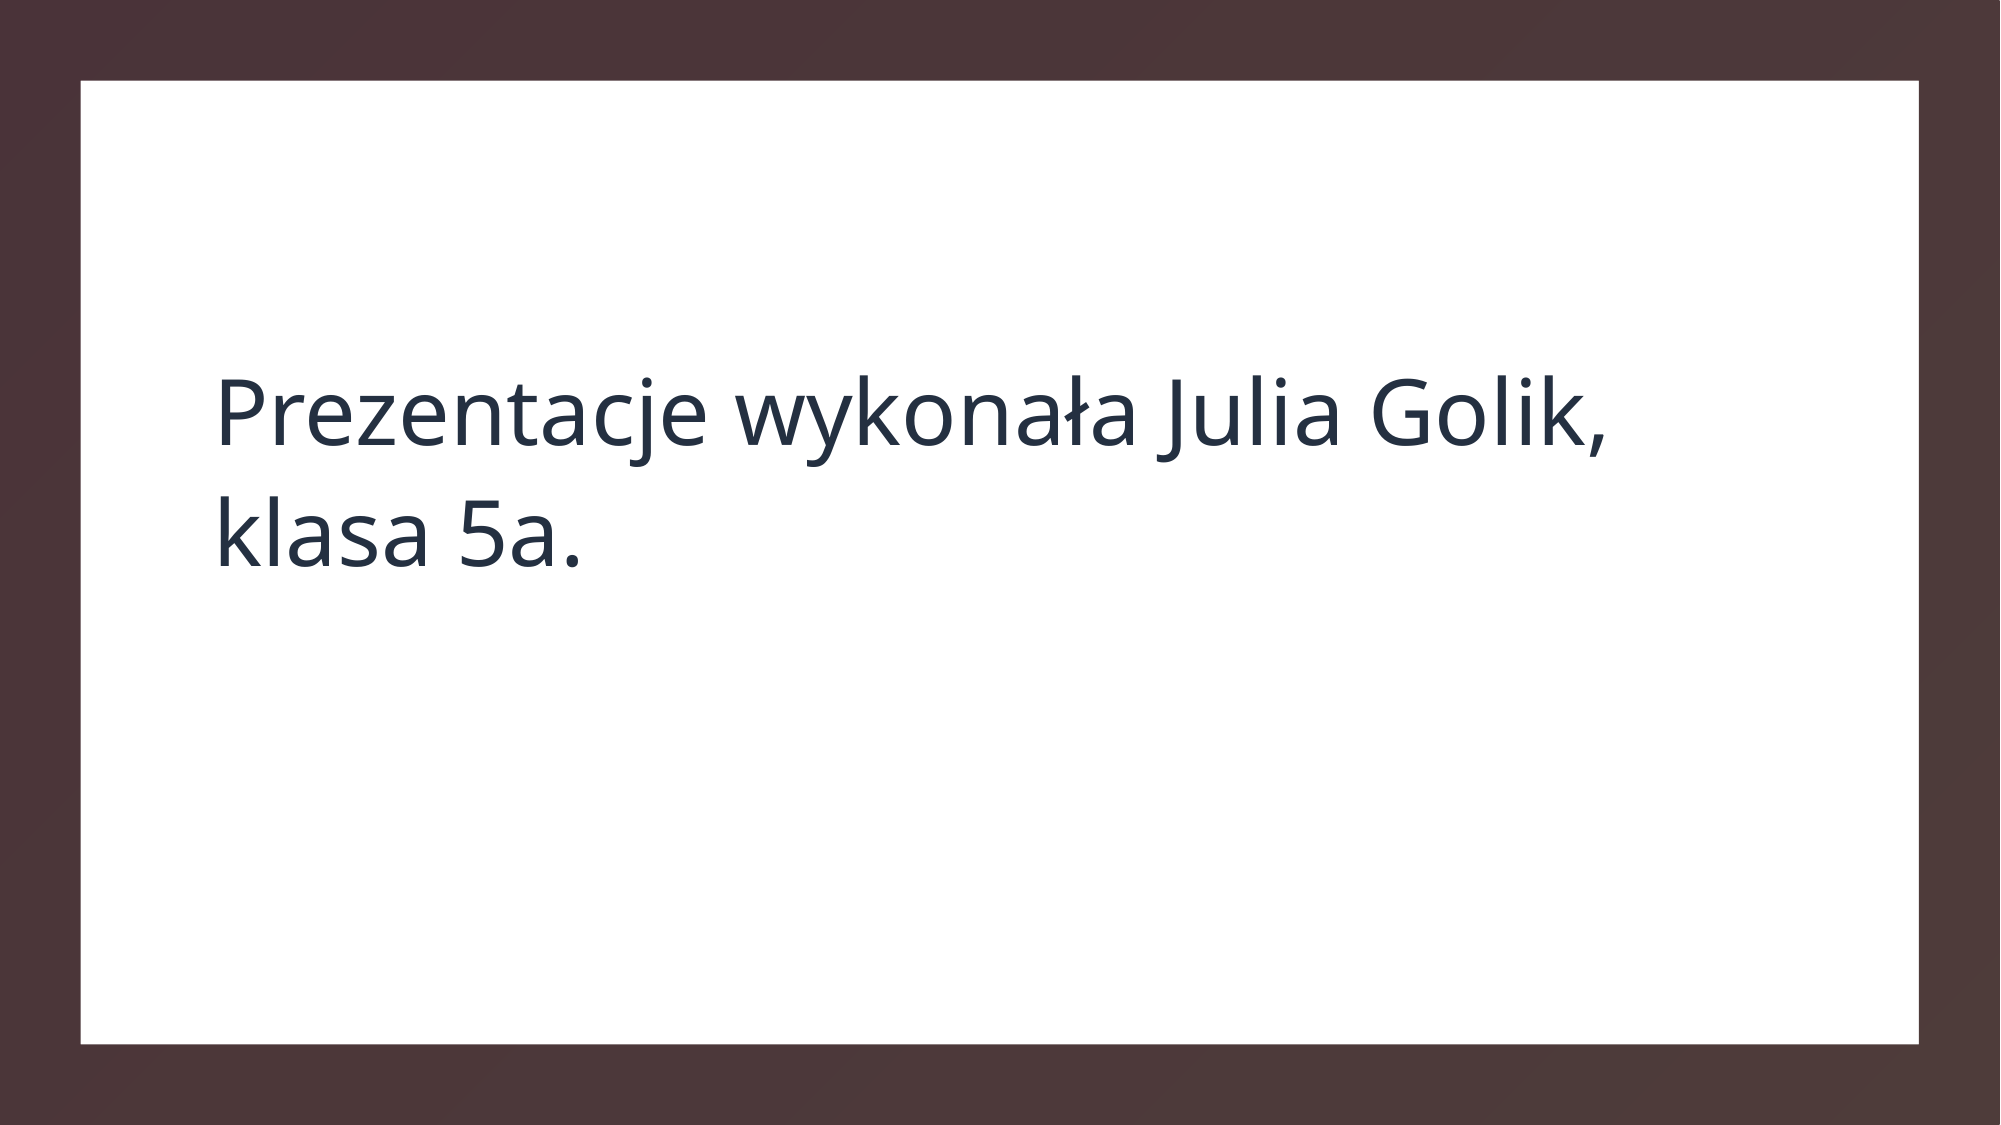

# Prezentacje wykonała Julia Golik, klasa 5a.